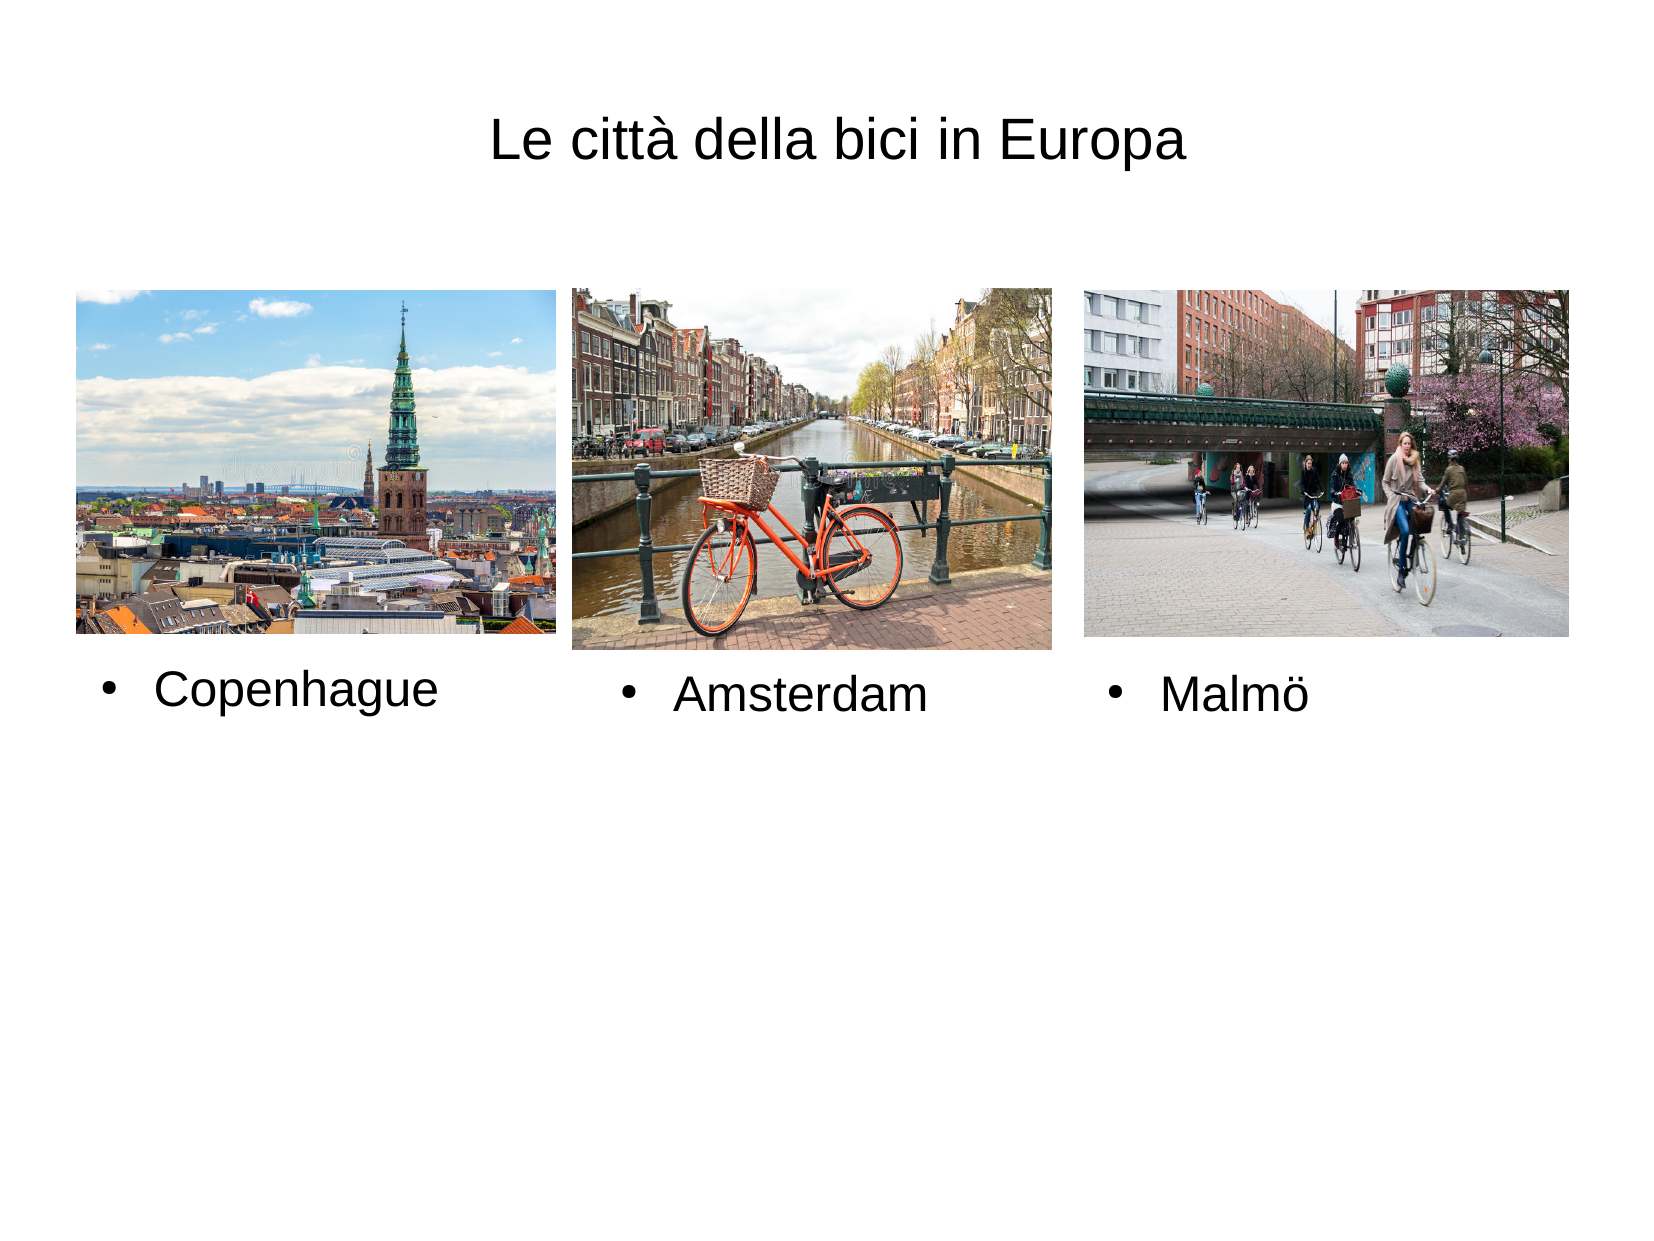

# Le città della bici in Europa
Copenhague
Amsterdam
Malmö